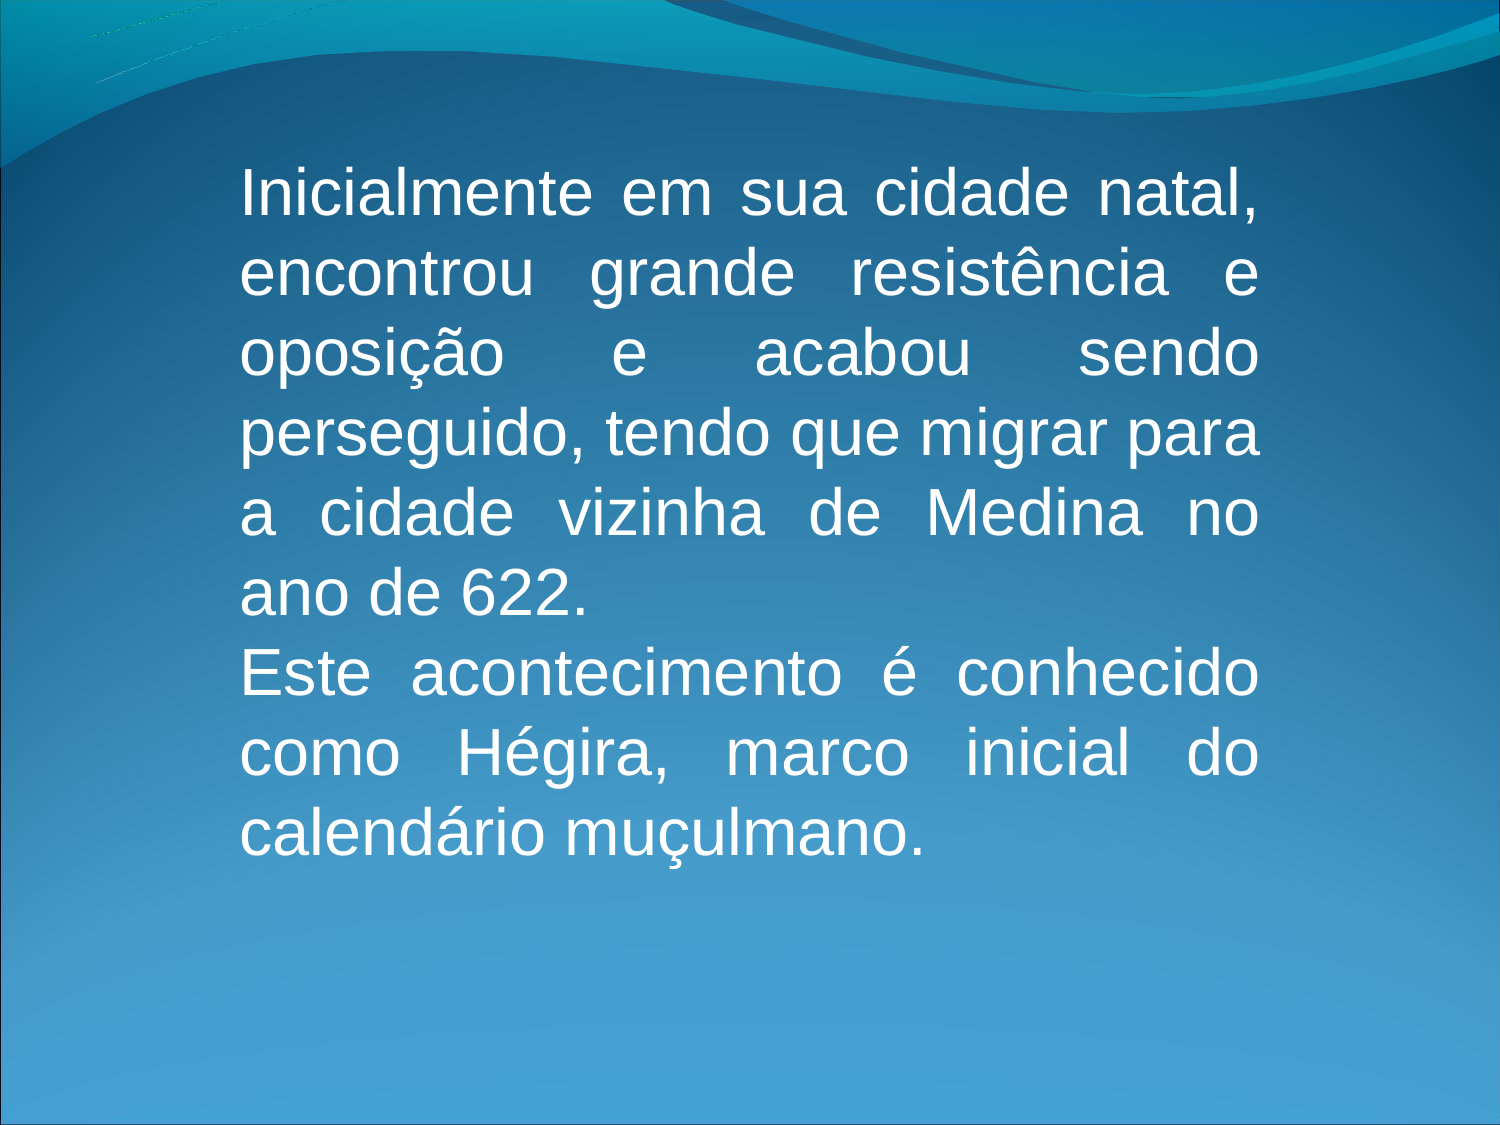

Inicialmente em sua cidade natal, encontrou grande resistência e oposição e acabou sendo perseguido, tendo que migrar para a cidade vizinha de Medina no ano de 622.
Este acontecimento é conhecido como Hégira, marco inicial do calendário muçulmano.